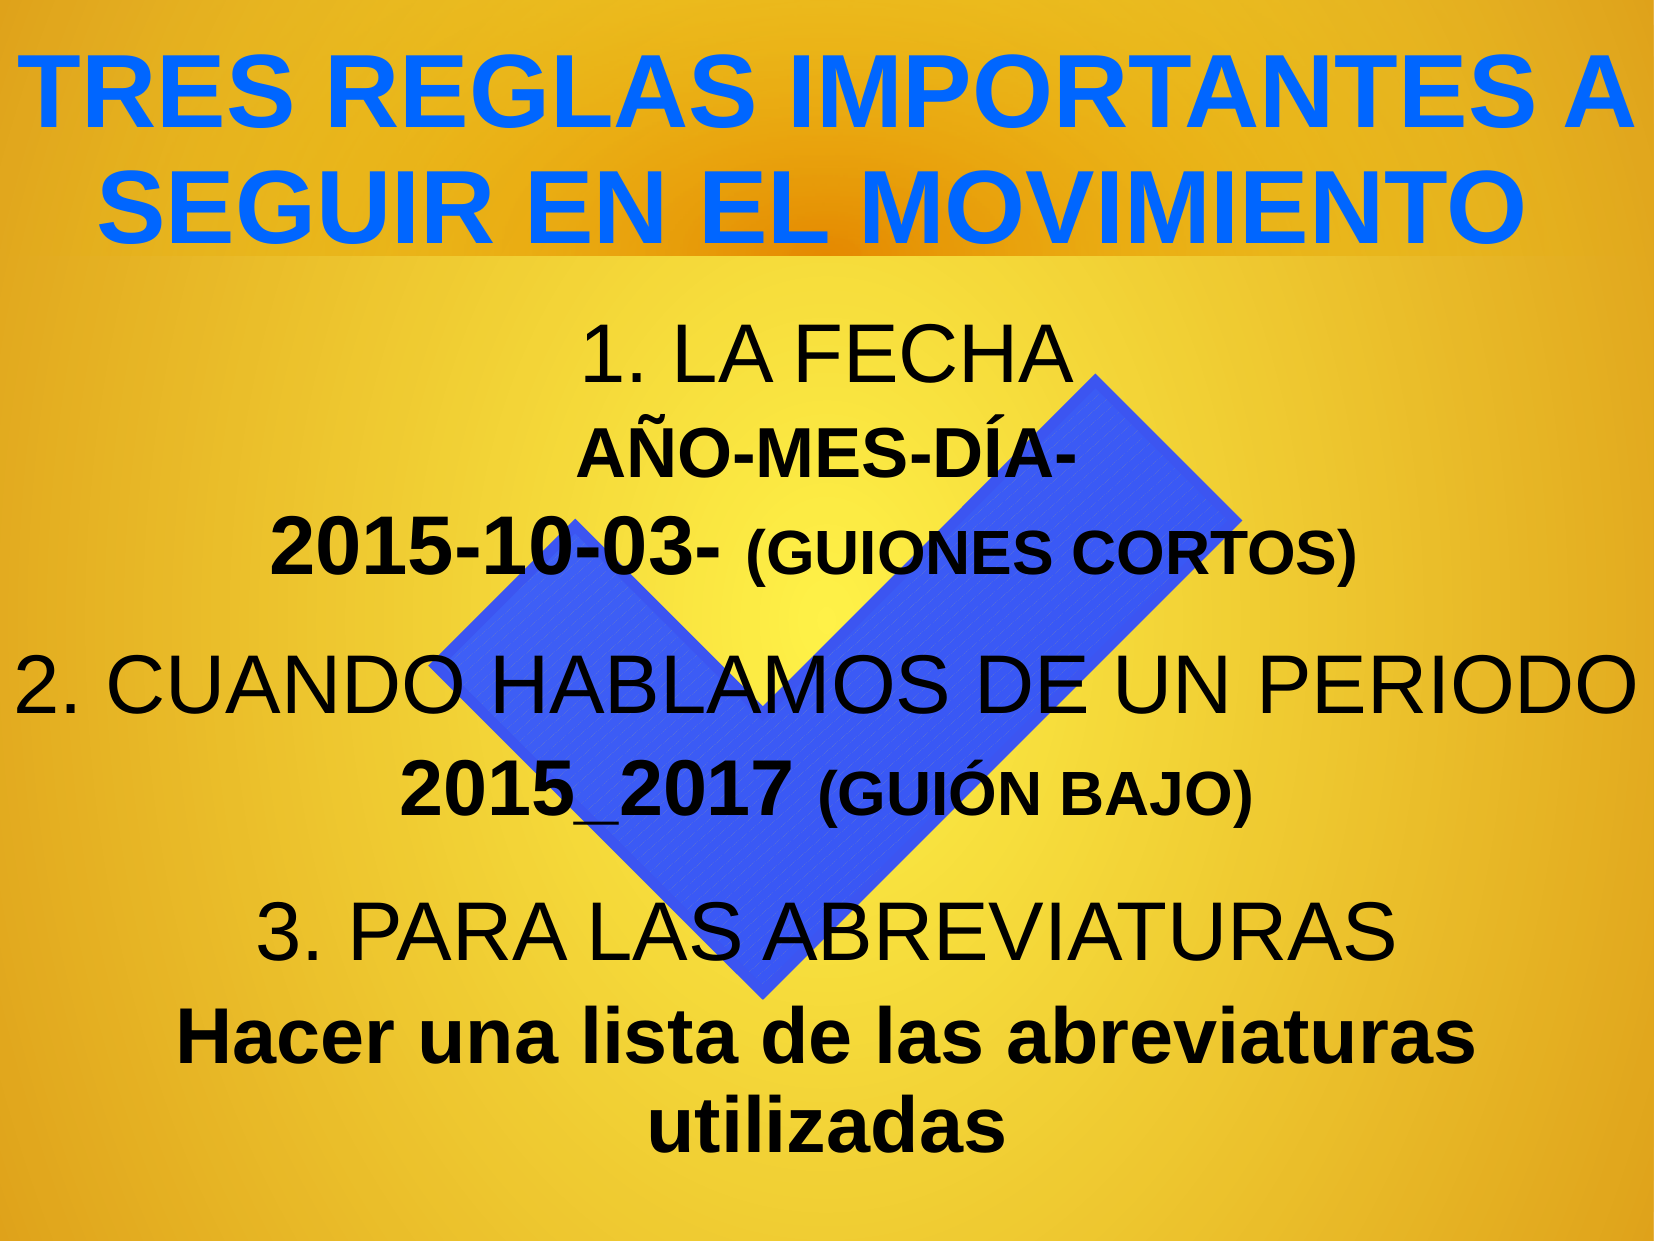

TRES REGLAS IMPORTANTES A SEGUIR EN EL MOVIMIENTO
1. LA FECHA
AÑO-MES-DÍA-
2015-10-03- (GUIONES CORTOS)
2. CUANDO HABLAMOS DE UN PERIODO
2015_2017 (GUIÓN BAJO)
3. PARA LAS ABREVIATURAS
# Hacer una lista de las abreviaturas utilizadas